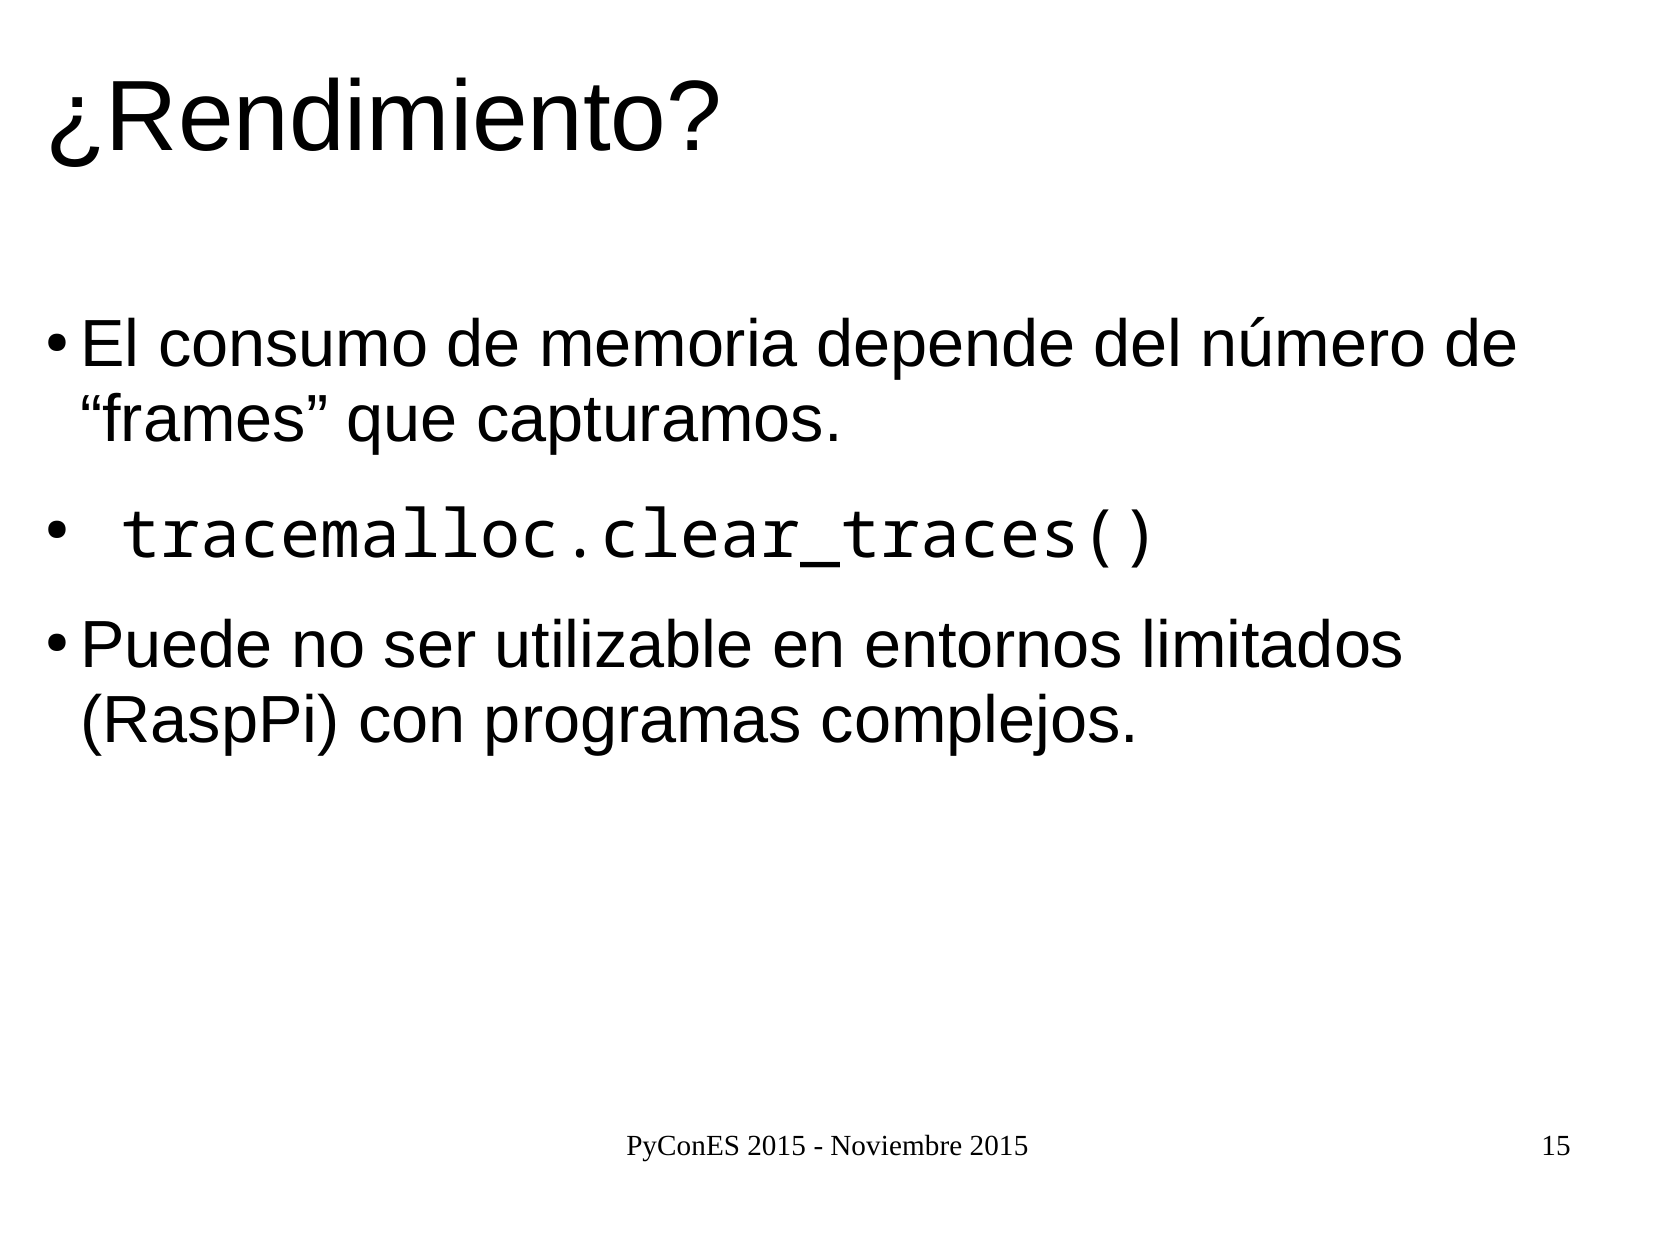

# ¿Rendimiento?
El consumo de memoria depende del número de “frames” que capturamos.
 tracemalloc.clear_traces()
Puede no ser utilizable en entornos limitados (RaspPi) con programas complejos.
PyConES 2015 - Noviembre 2015
15